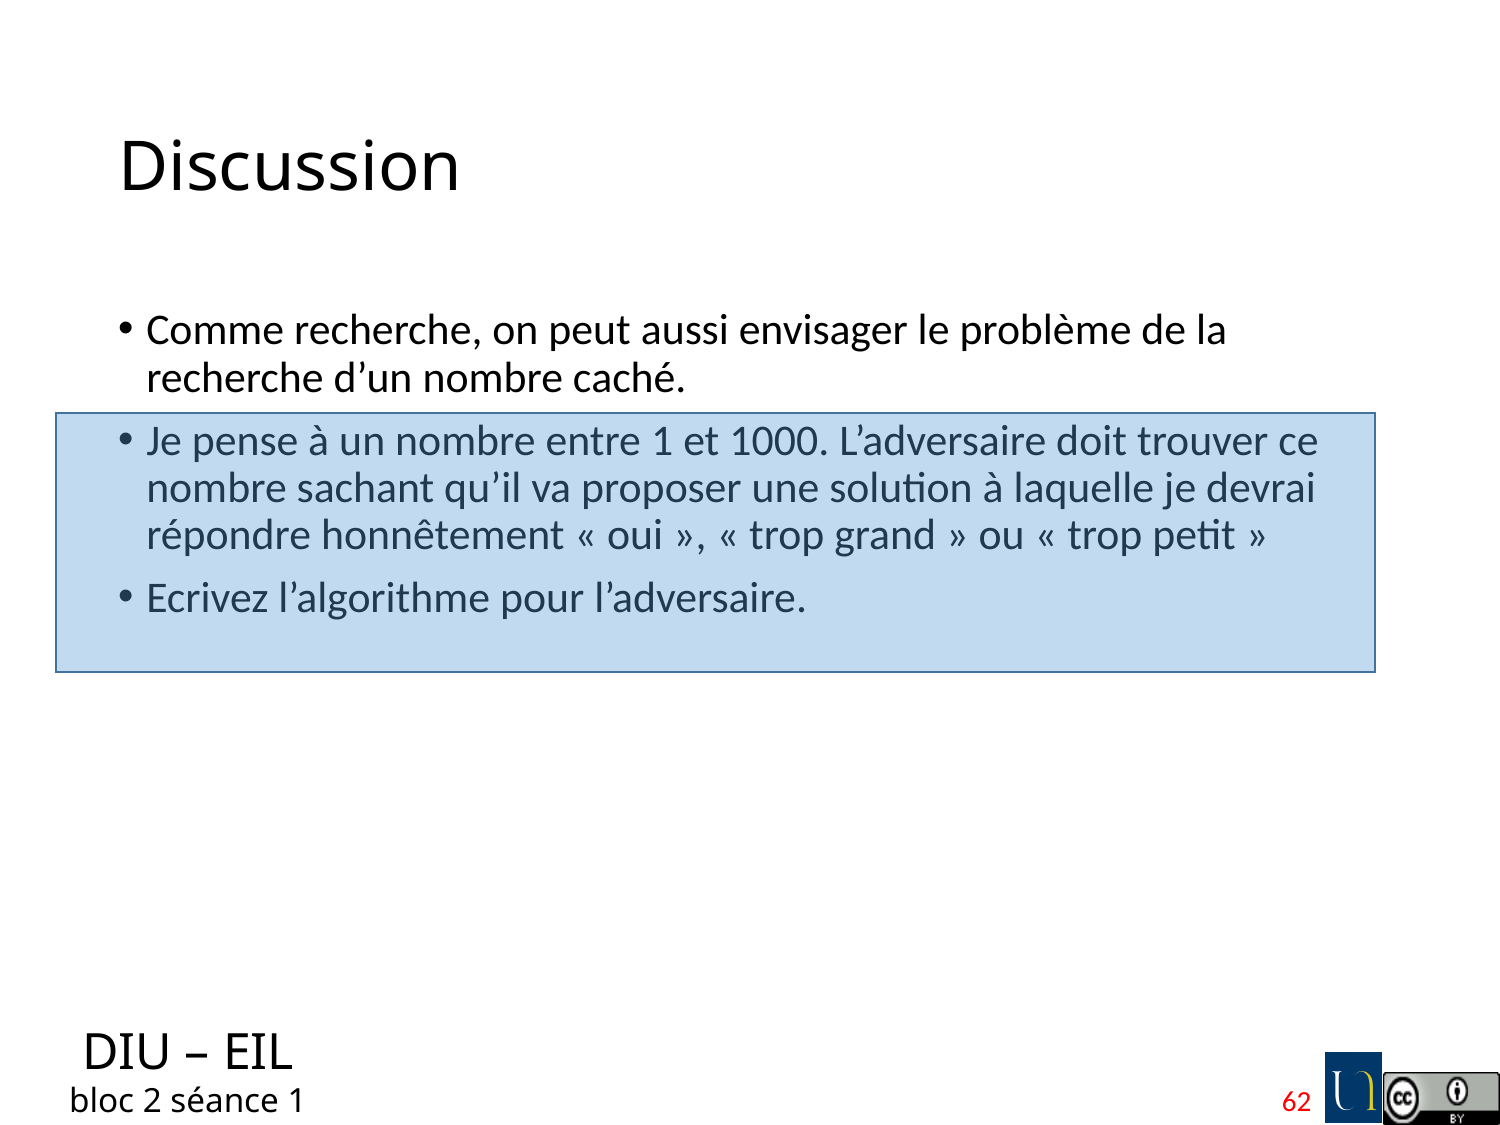

# Discussion
Comme recherche, on peut aussi envisager le problème de la recherche d’un nombre caché.
Je pense à un nombre entre 1 et 1000. L’adversaire doit trouver ce nombre sachant qu’il va proposer une solution à laquelle je devrai répondre honnêtement « oui », « trop grand » ou « trop petit »
Ecrivez l’algorithme pour l’adversaire.